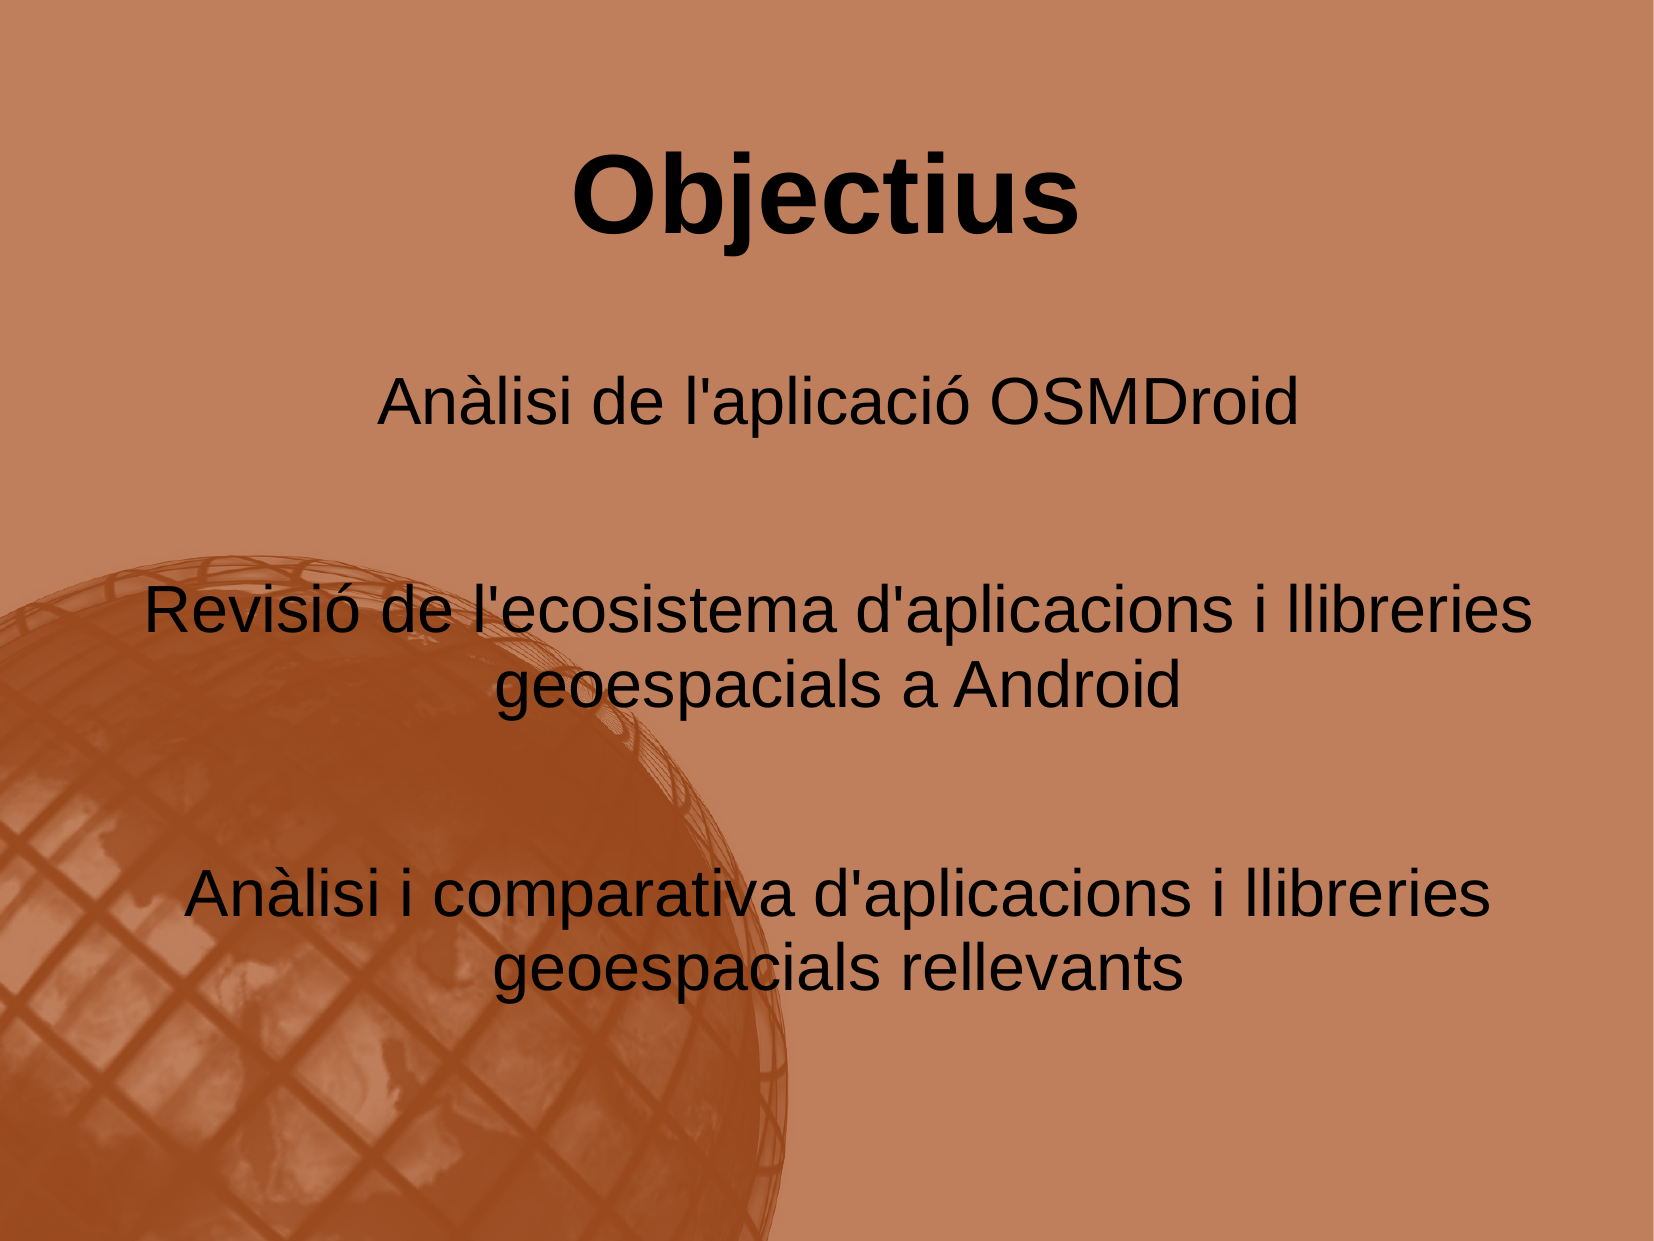

Objectius
# Anàlisi de l'aplicació OSMDroid
Revisió de l'ecosistema d'aplicacions i llibreries geoespacials a Android
Anàlisi i comparativa d'aplicacions i llibreries geoespacials rellevants